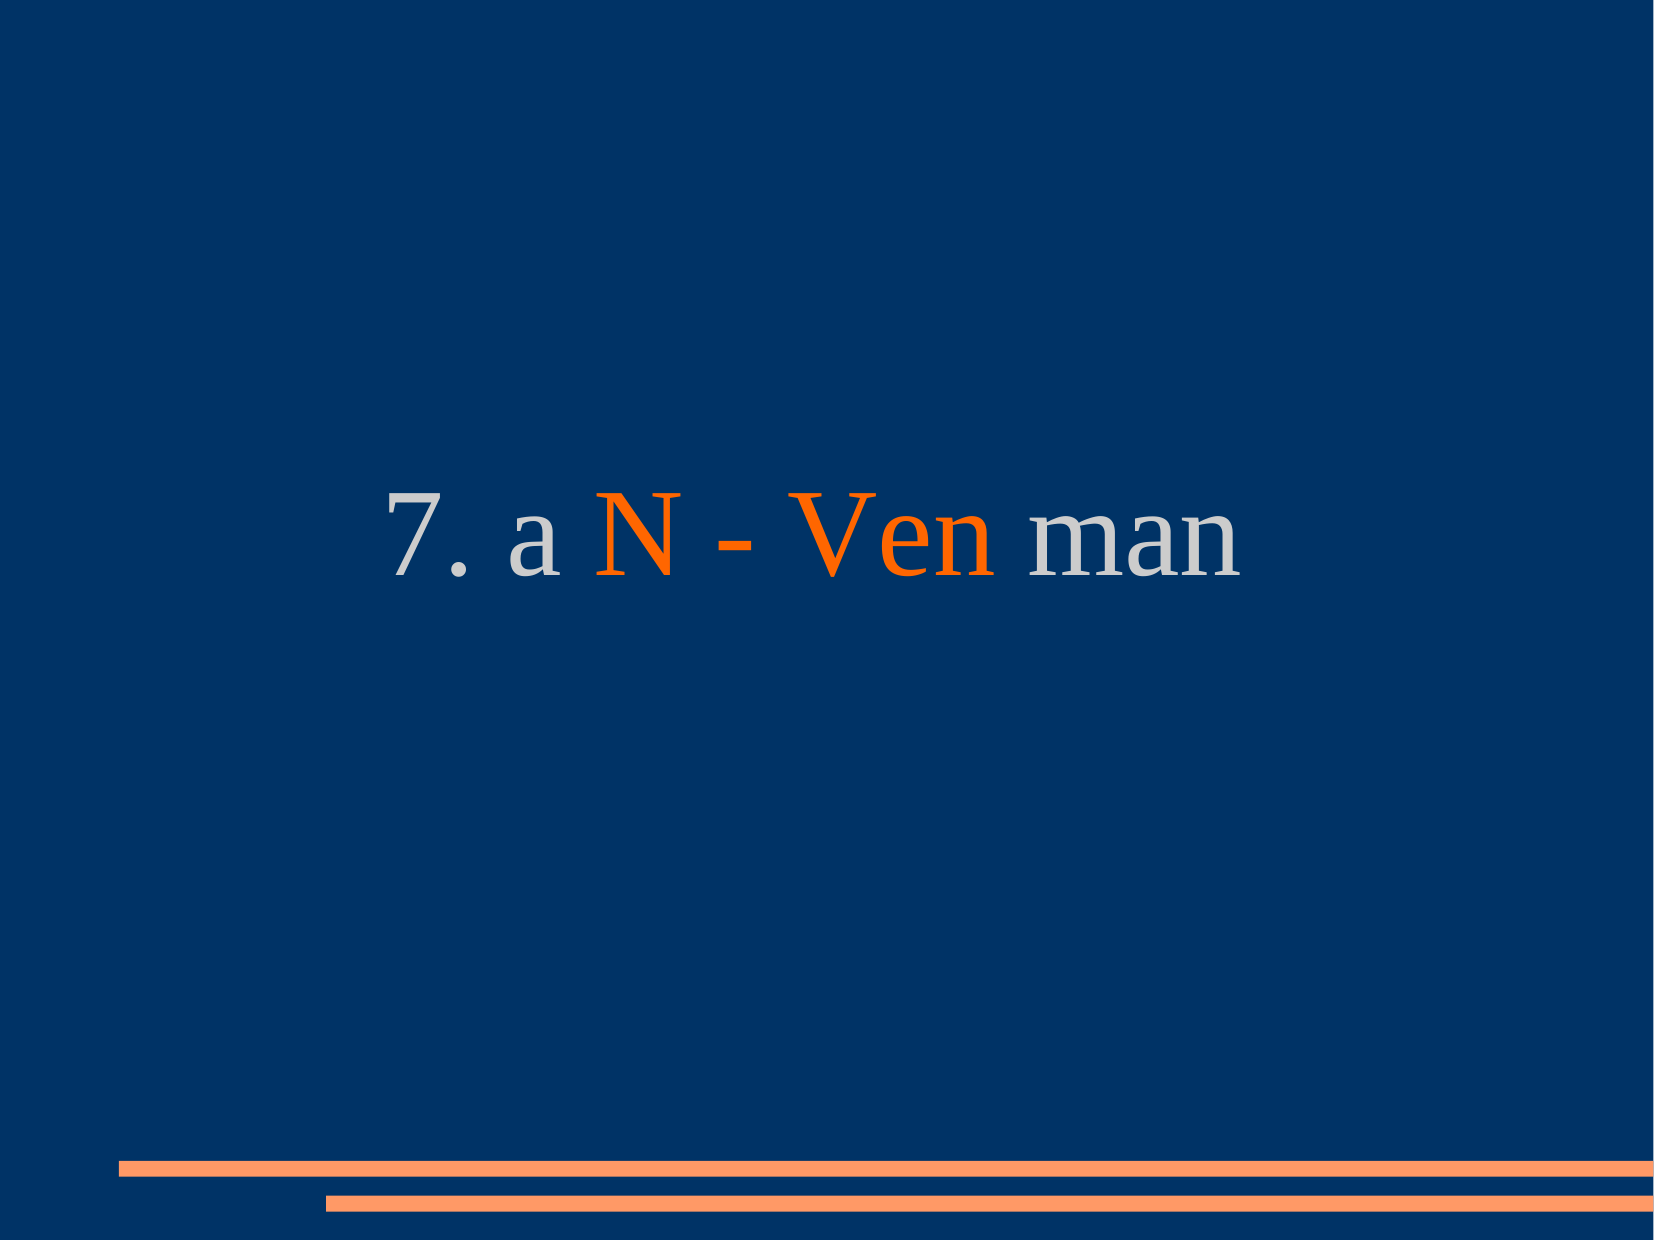

# 7. a N - Ven man